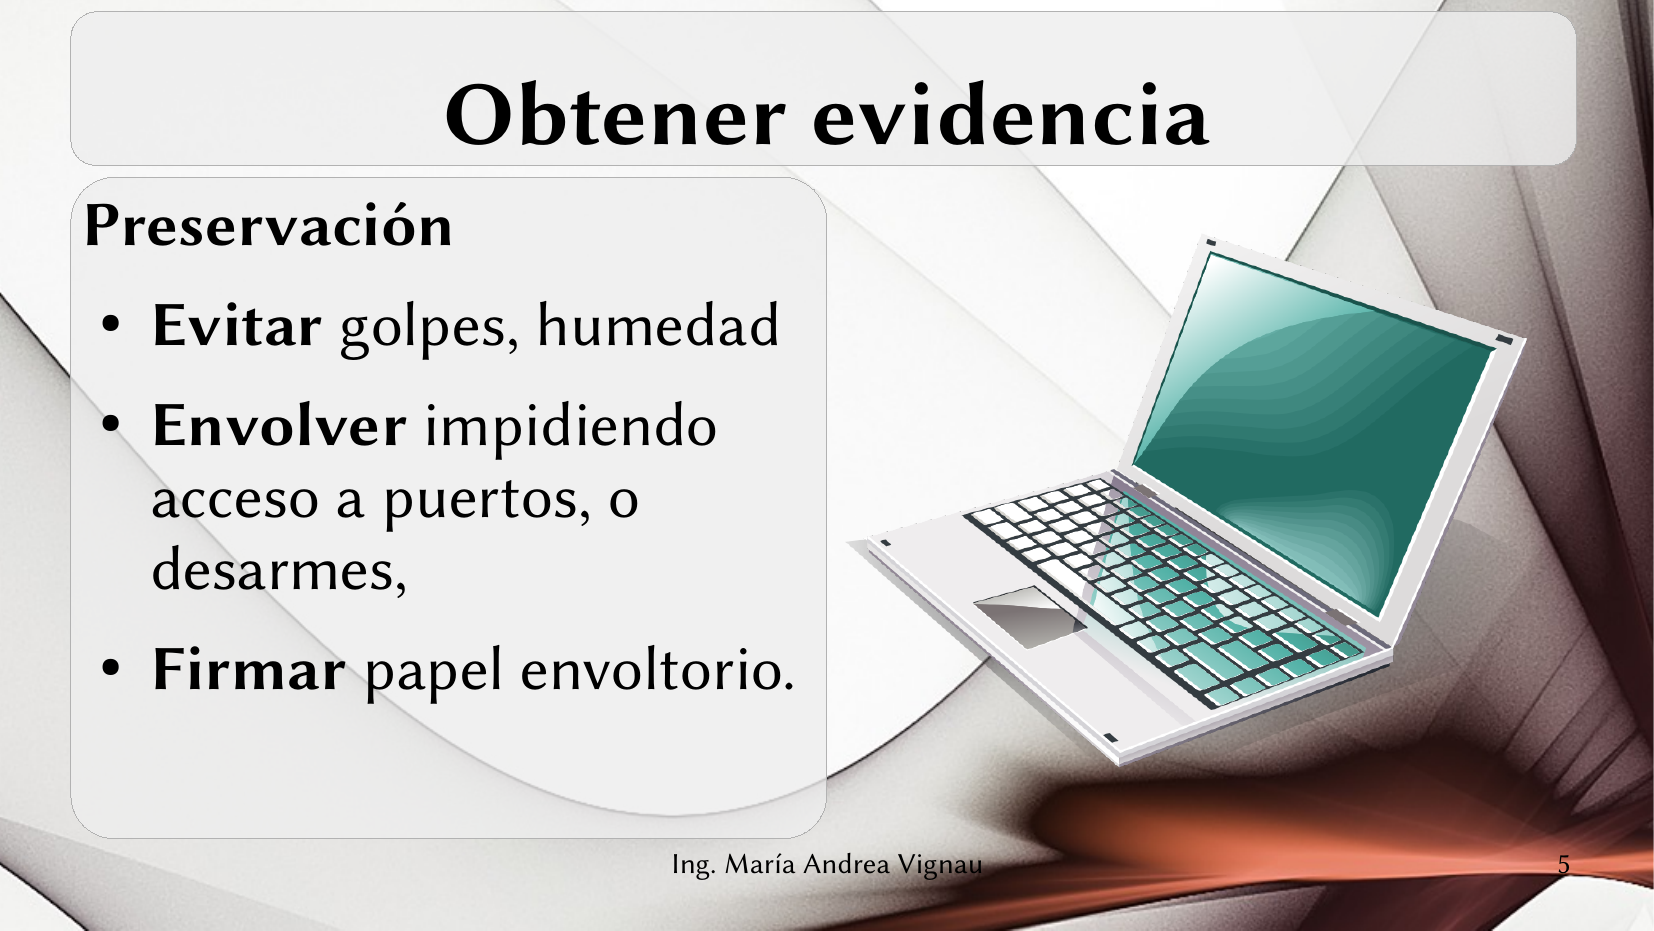

# Obtener evidencia
Preservación
Evitar golpes, humedad
Envolver impidiendo acceso a puertos, o desarmes,
Firmar papel envoltorio.
Ing. María Andrea Vignau
5